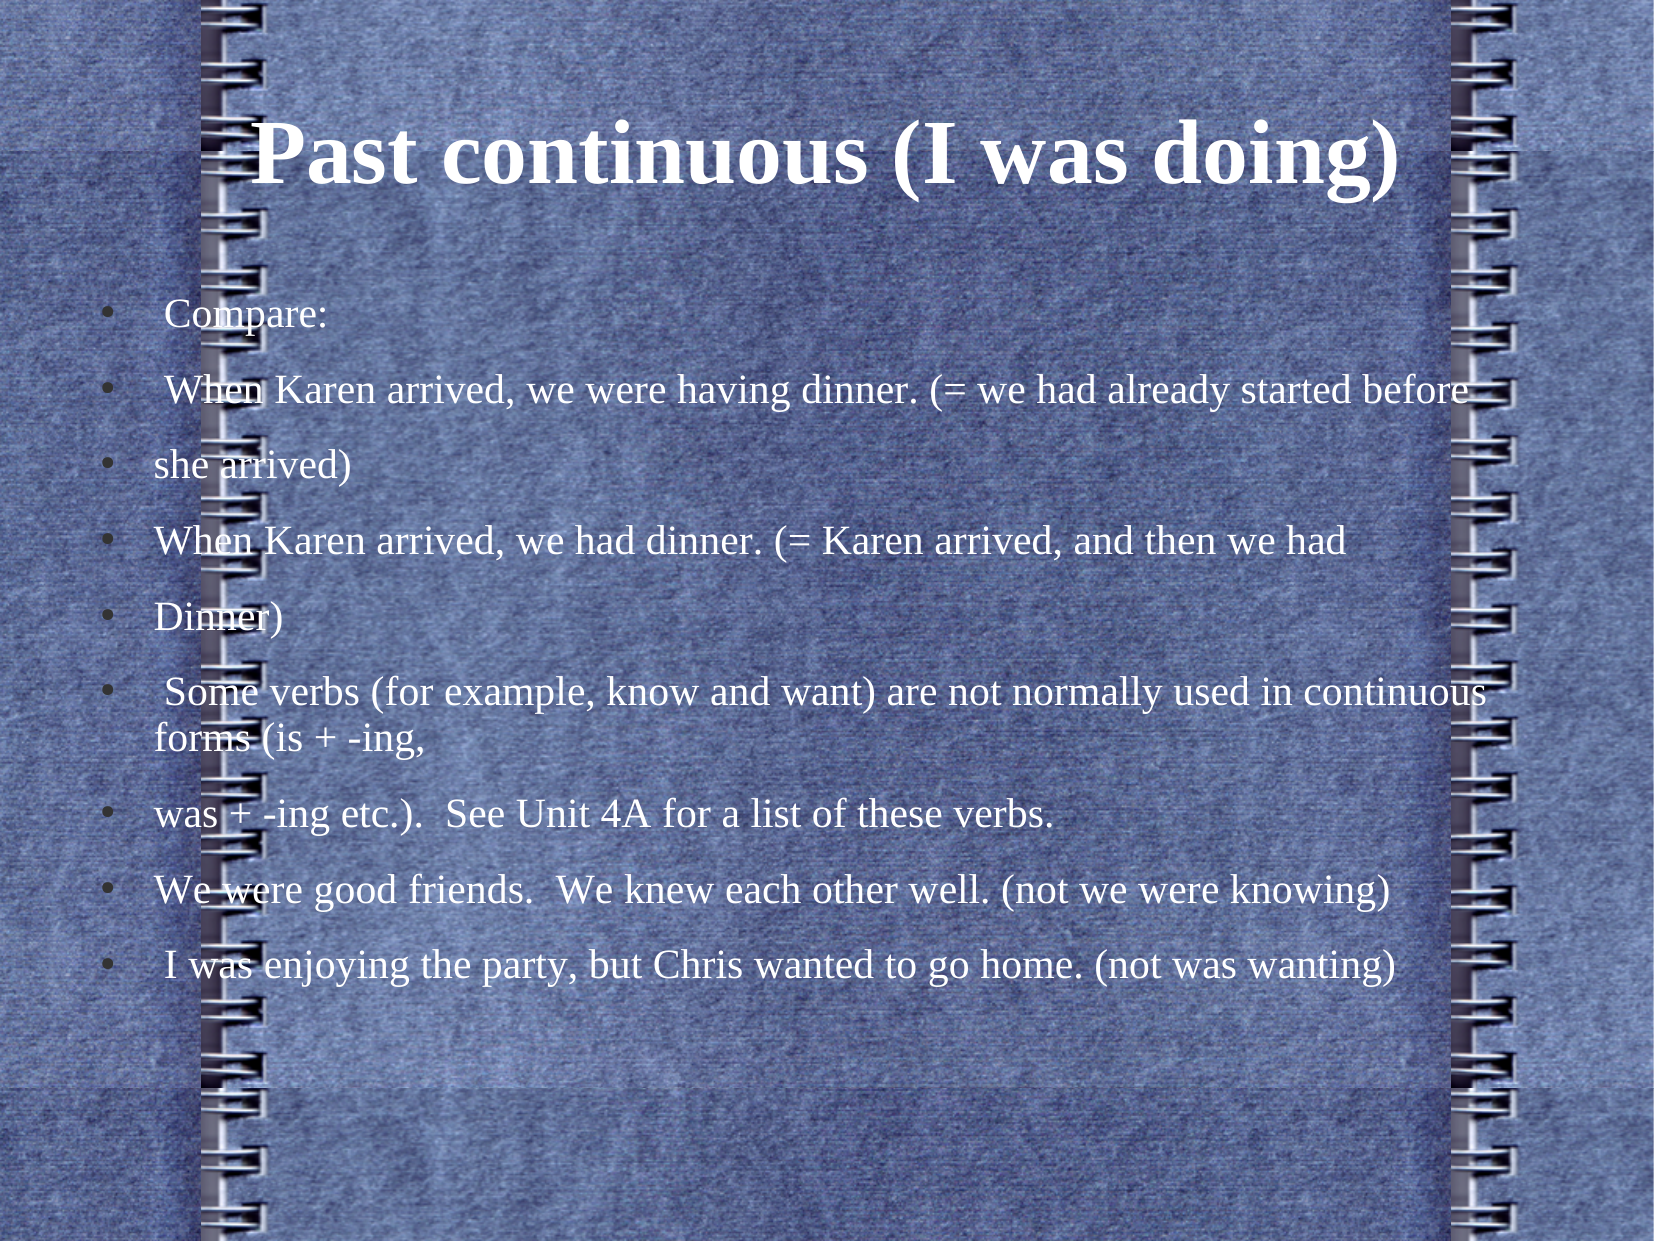

# Past continuous (I was doing)
 Compare:
 When Karen arrived, we were having dinner. (= we had already started before
she arrived)
When Karen arrived, we had dinner. (= Karen arrived, and then we had
Dinner)
 Some verbs (for example, know and want) are not normally used in continuous forms (is + -ing,
was + -ing etc.). See Unit 4A for a list of these verbs.
We were good friends. We knew each other well. (not we were knowing)
 I was enjoying the party, but Chris wanted to go home. (not was wanting)